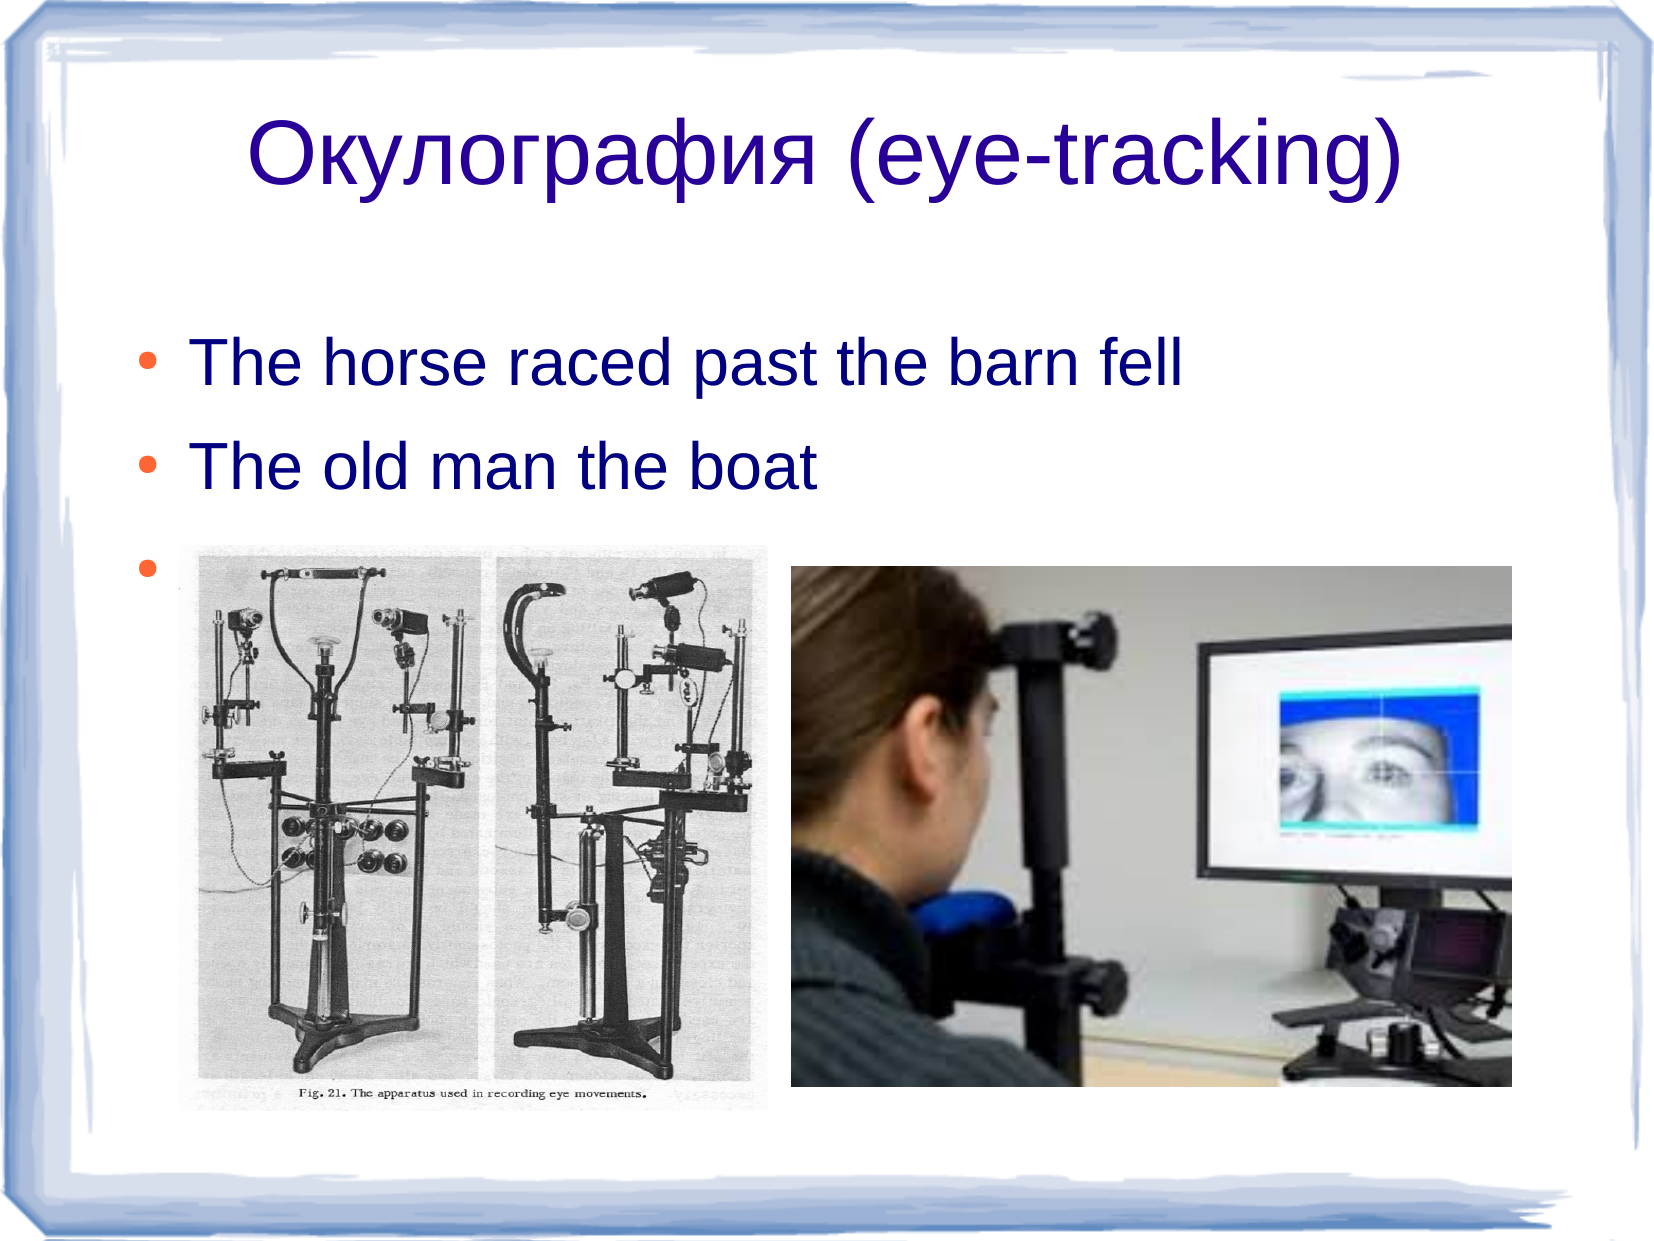

# Окулография (eye-tracking)
The horse raced past the barn fell
The old man the boat